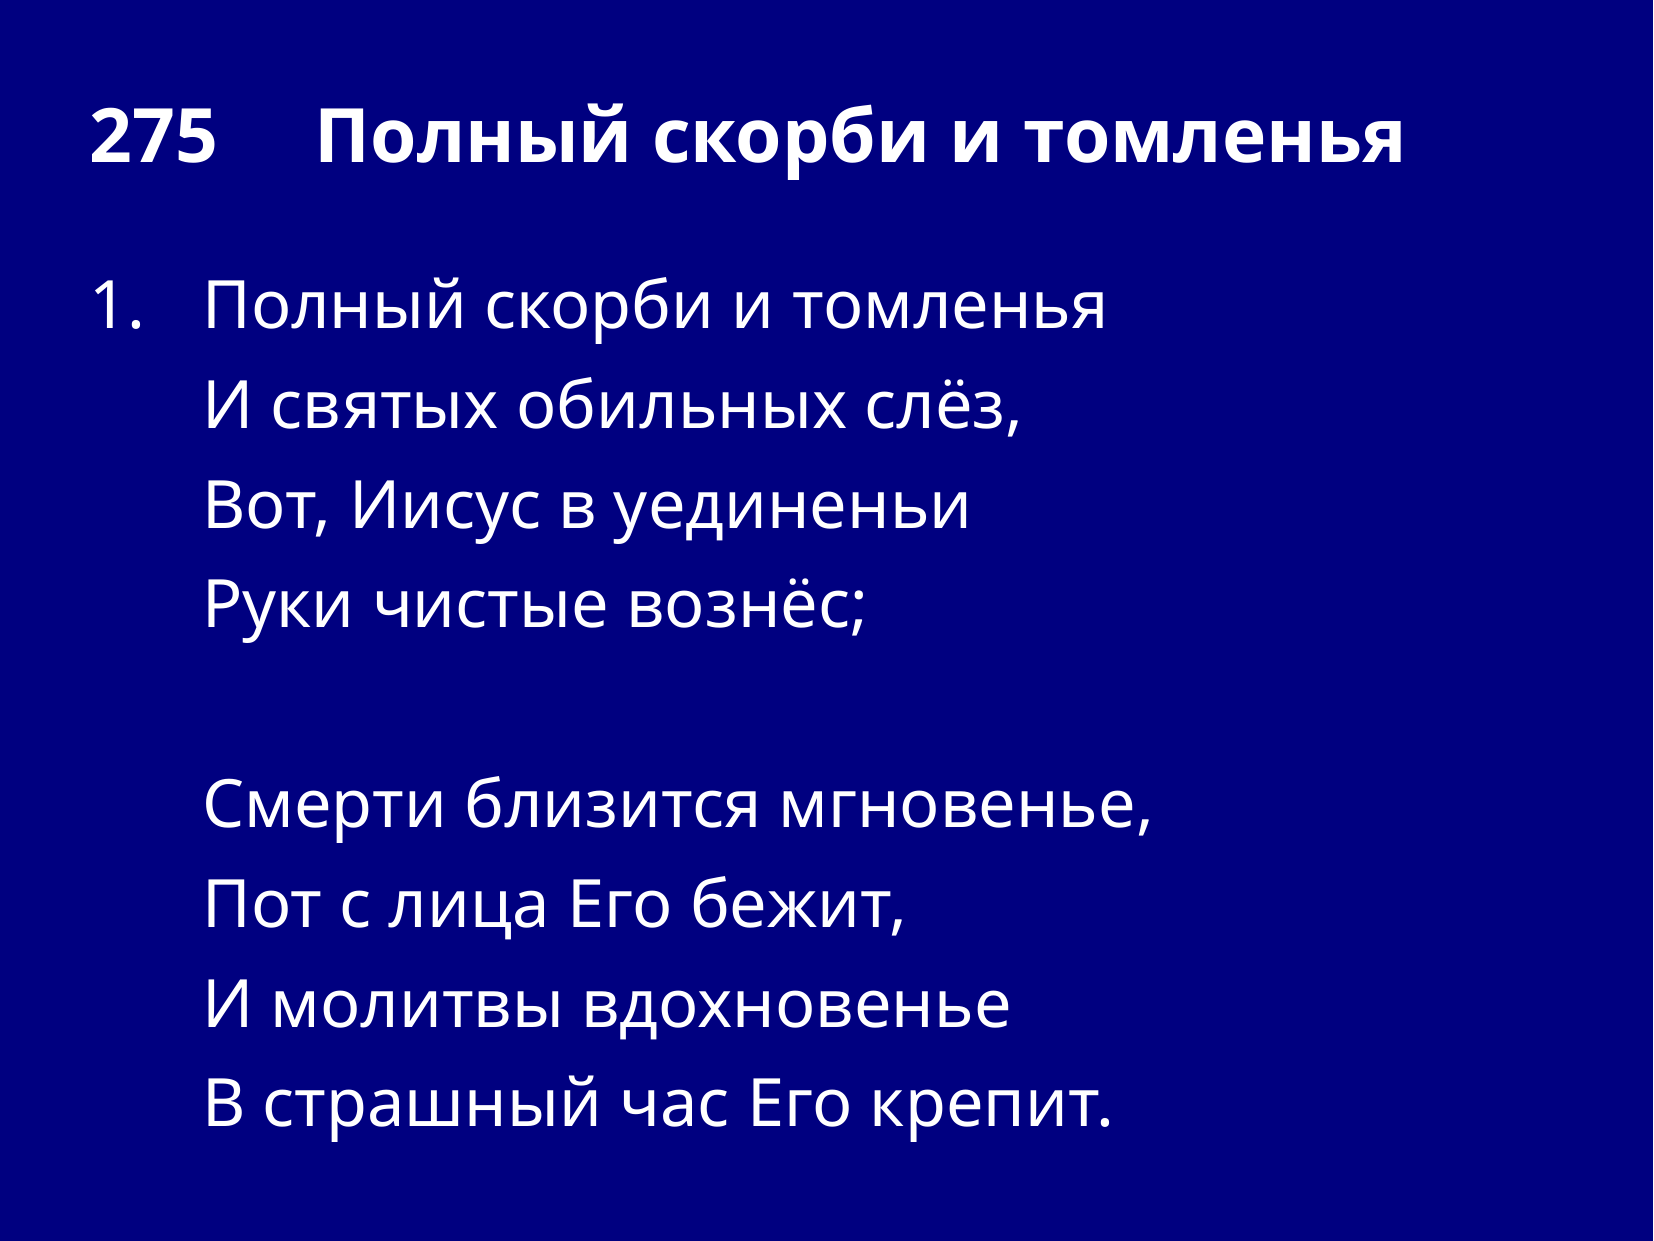

275	Полный скорби и томленья
1.	Полный скорби и томленья
	И святых обильных слёз,
	Вот, Иисус в уединеньи
	Руки чистые вознёс;
	Смерти близится мгновенье,
	Пот с лица Его бежит,
	И молитвы вдохновенье
	В страшный час Его крепит.